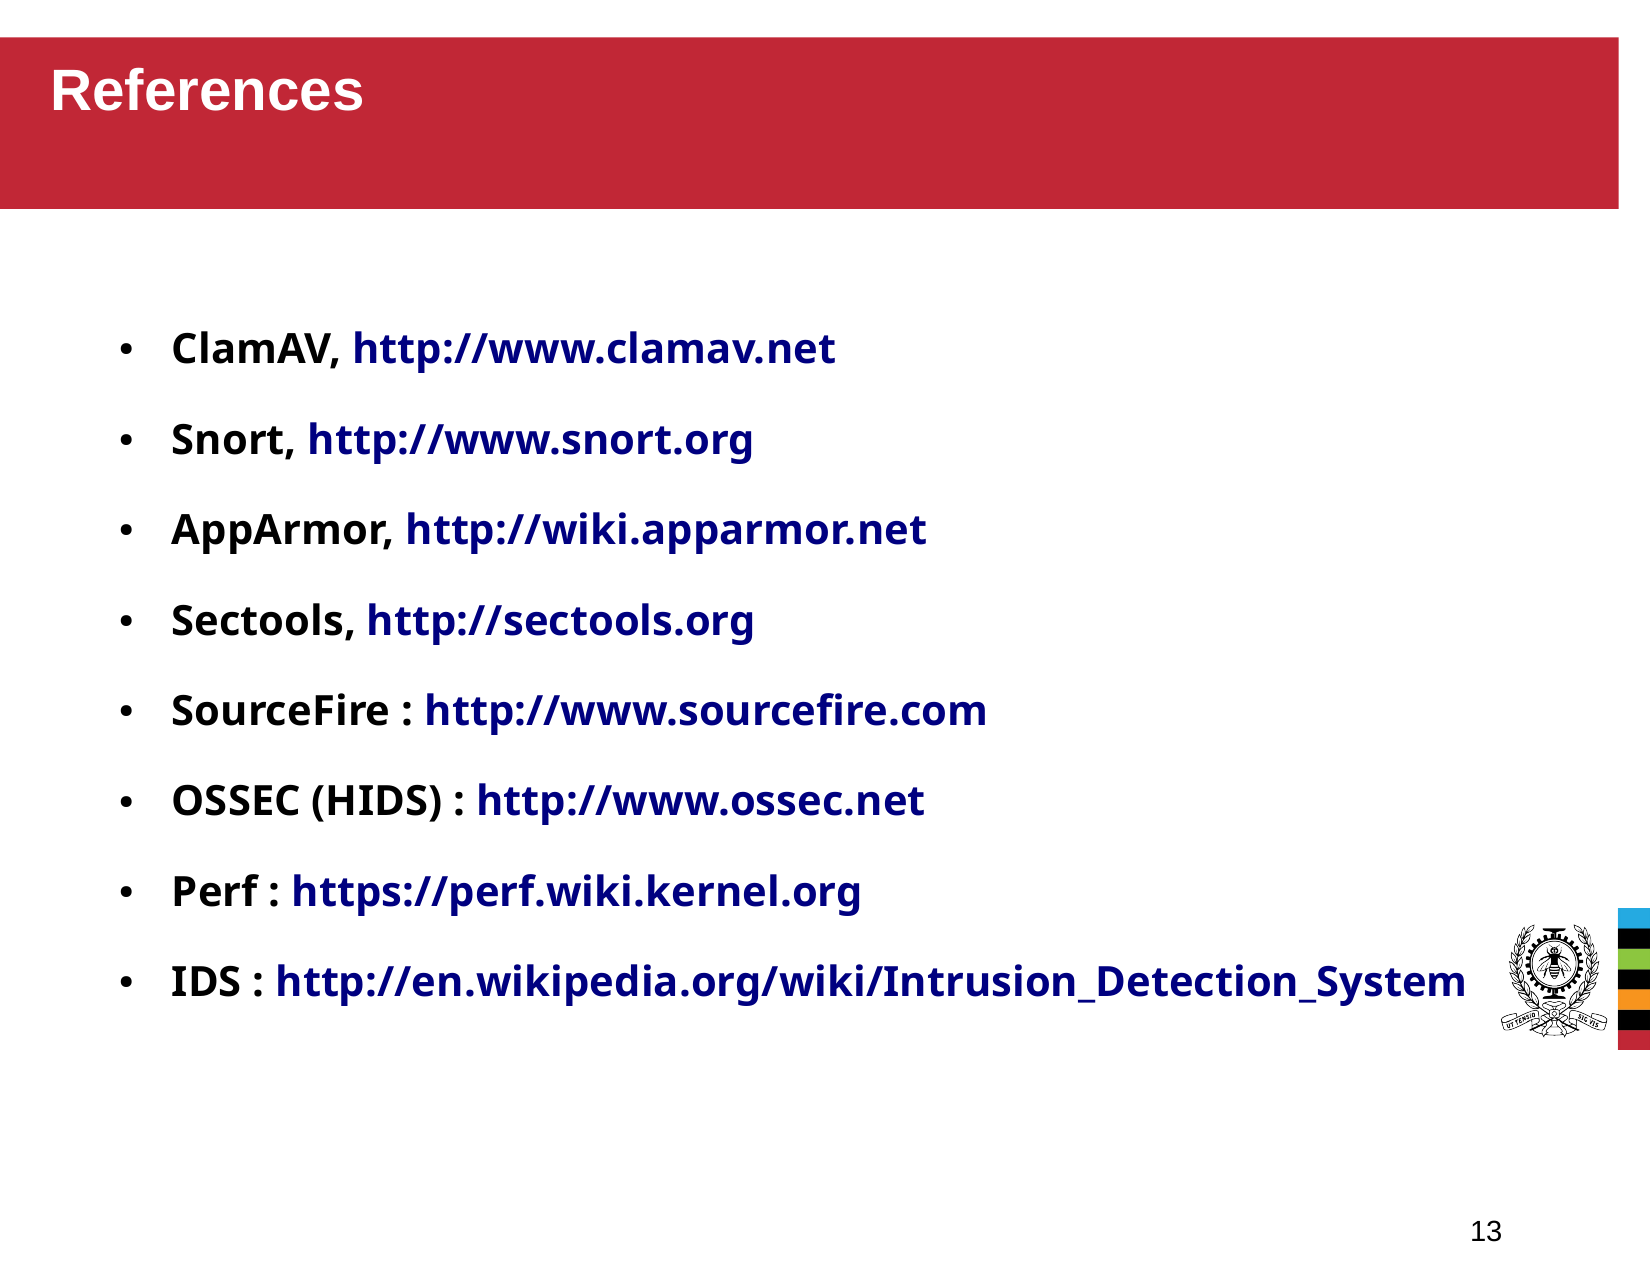

References
# ClamAV, http://www.clamav.net
Snort, http://www.snort.org
AppArmor, http://wiki.apparmor.net
Sectools, http://sectools.org
SourceFire : http://www.sourcefire.com
OSSEC (HIDS) : http://www.ossec.net
Perf : https://perf.wiki.kernel.org
IDS : http://en.wikipedia.org/wiki/Intrusion_Detection_System